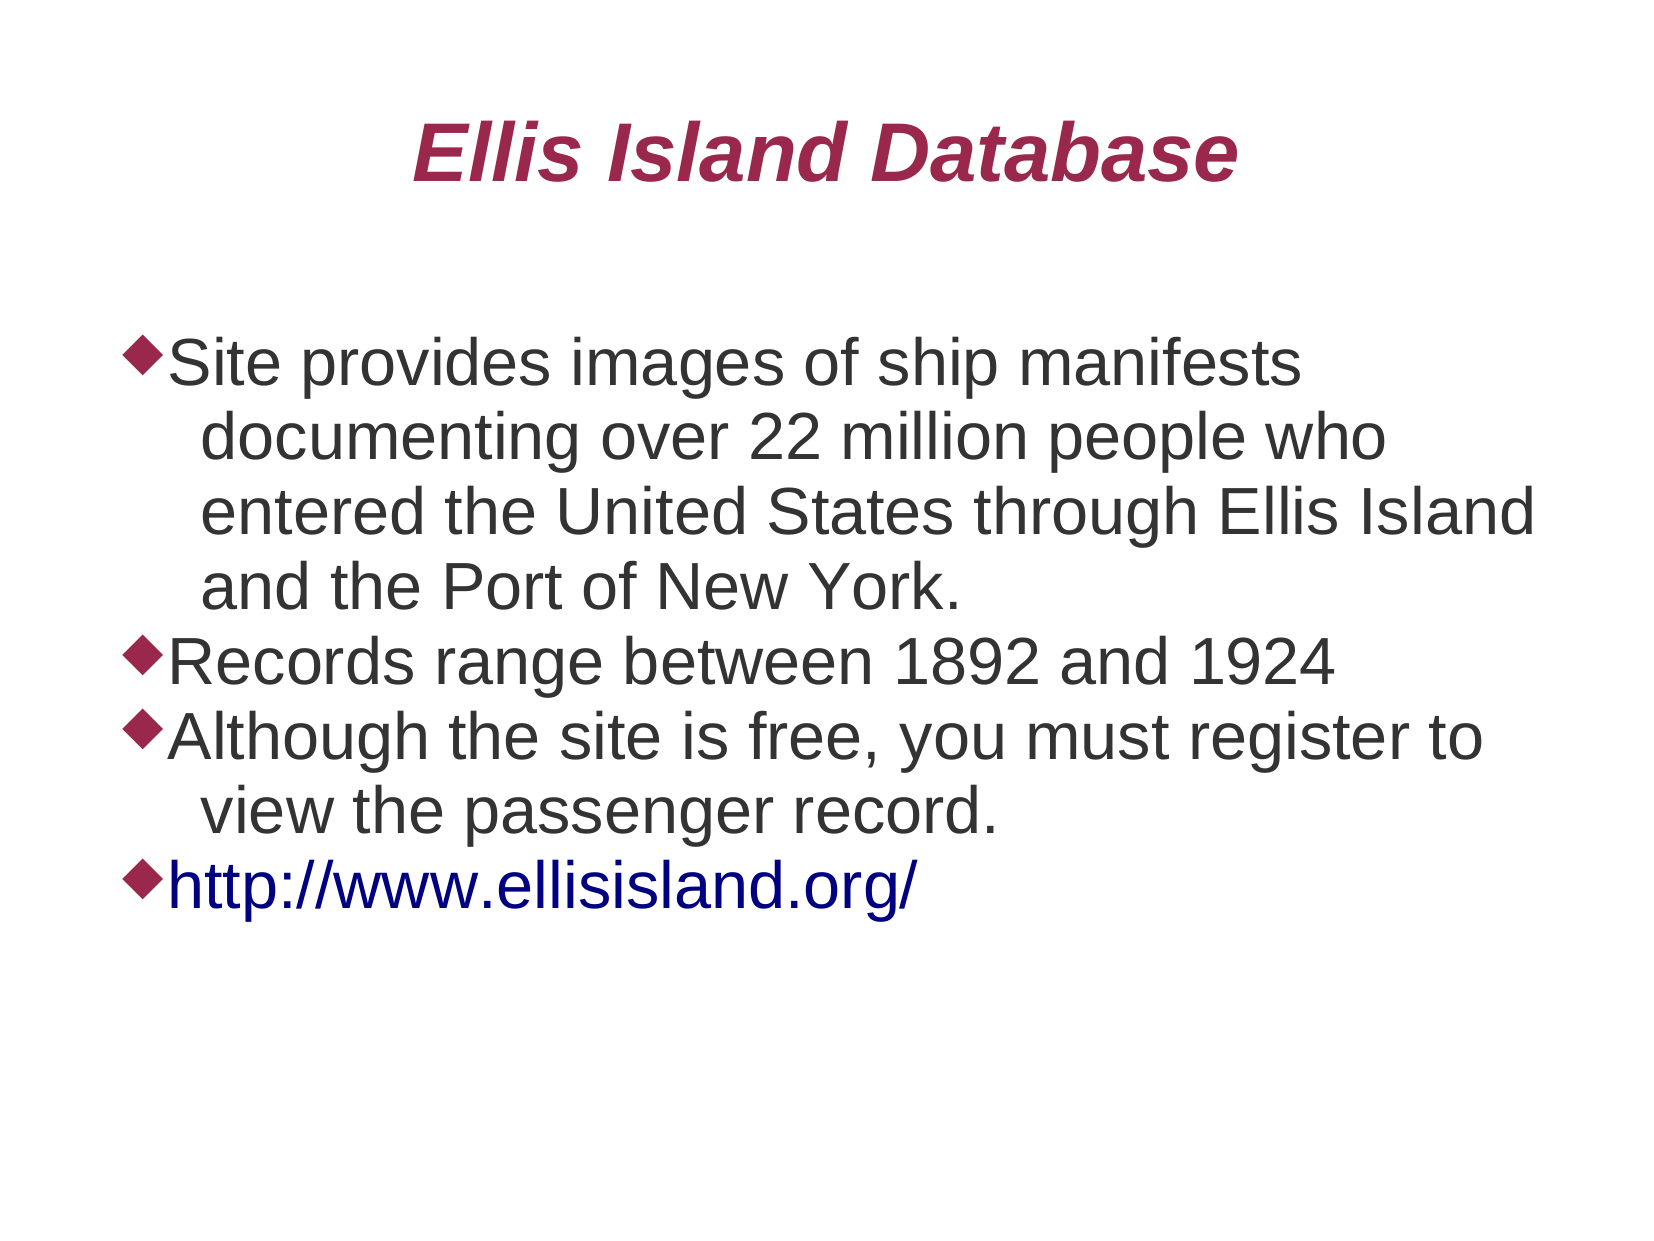

# Ellis Island Database
Site provides images of ship manifests documenting over 22 million people who entered the United States through Ellis Island and the Port of New York.
Records range between 1892 and 1924
Although the site is free, you must register to view the passenger record.
http://www.ellisisland.org/